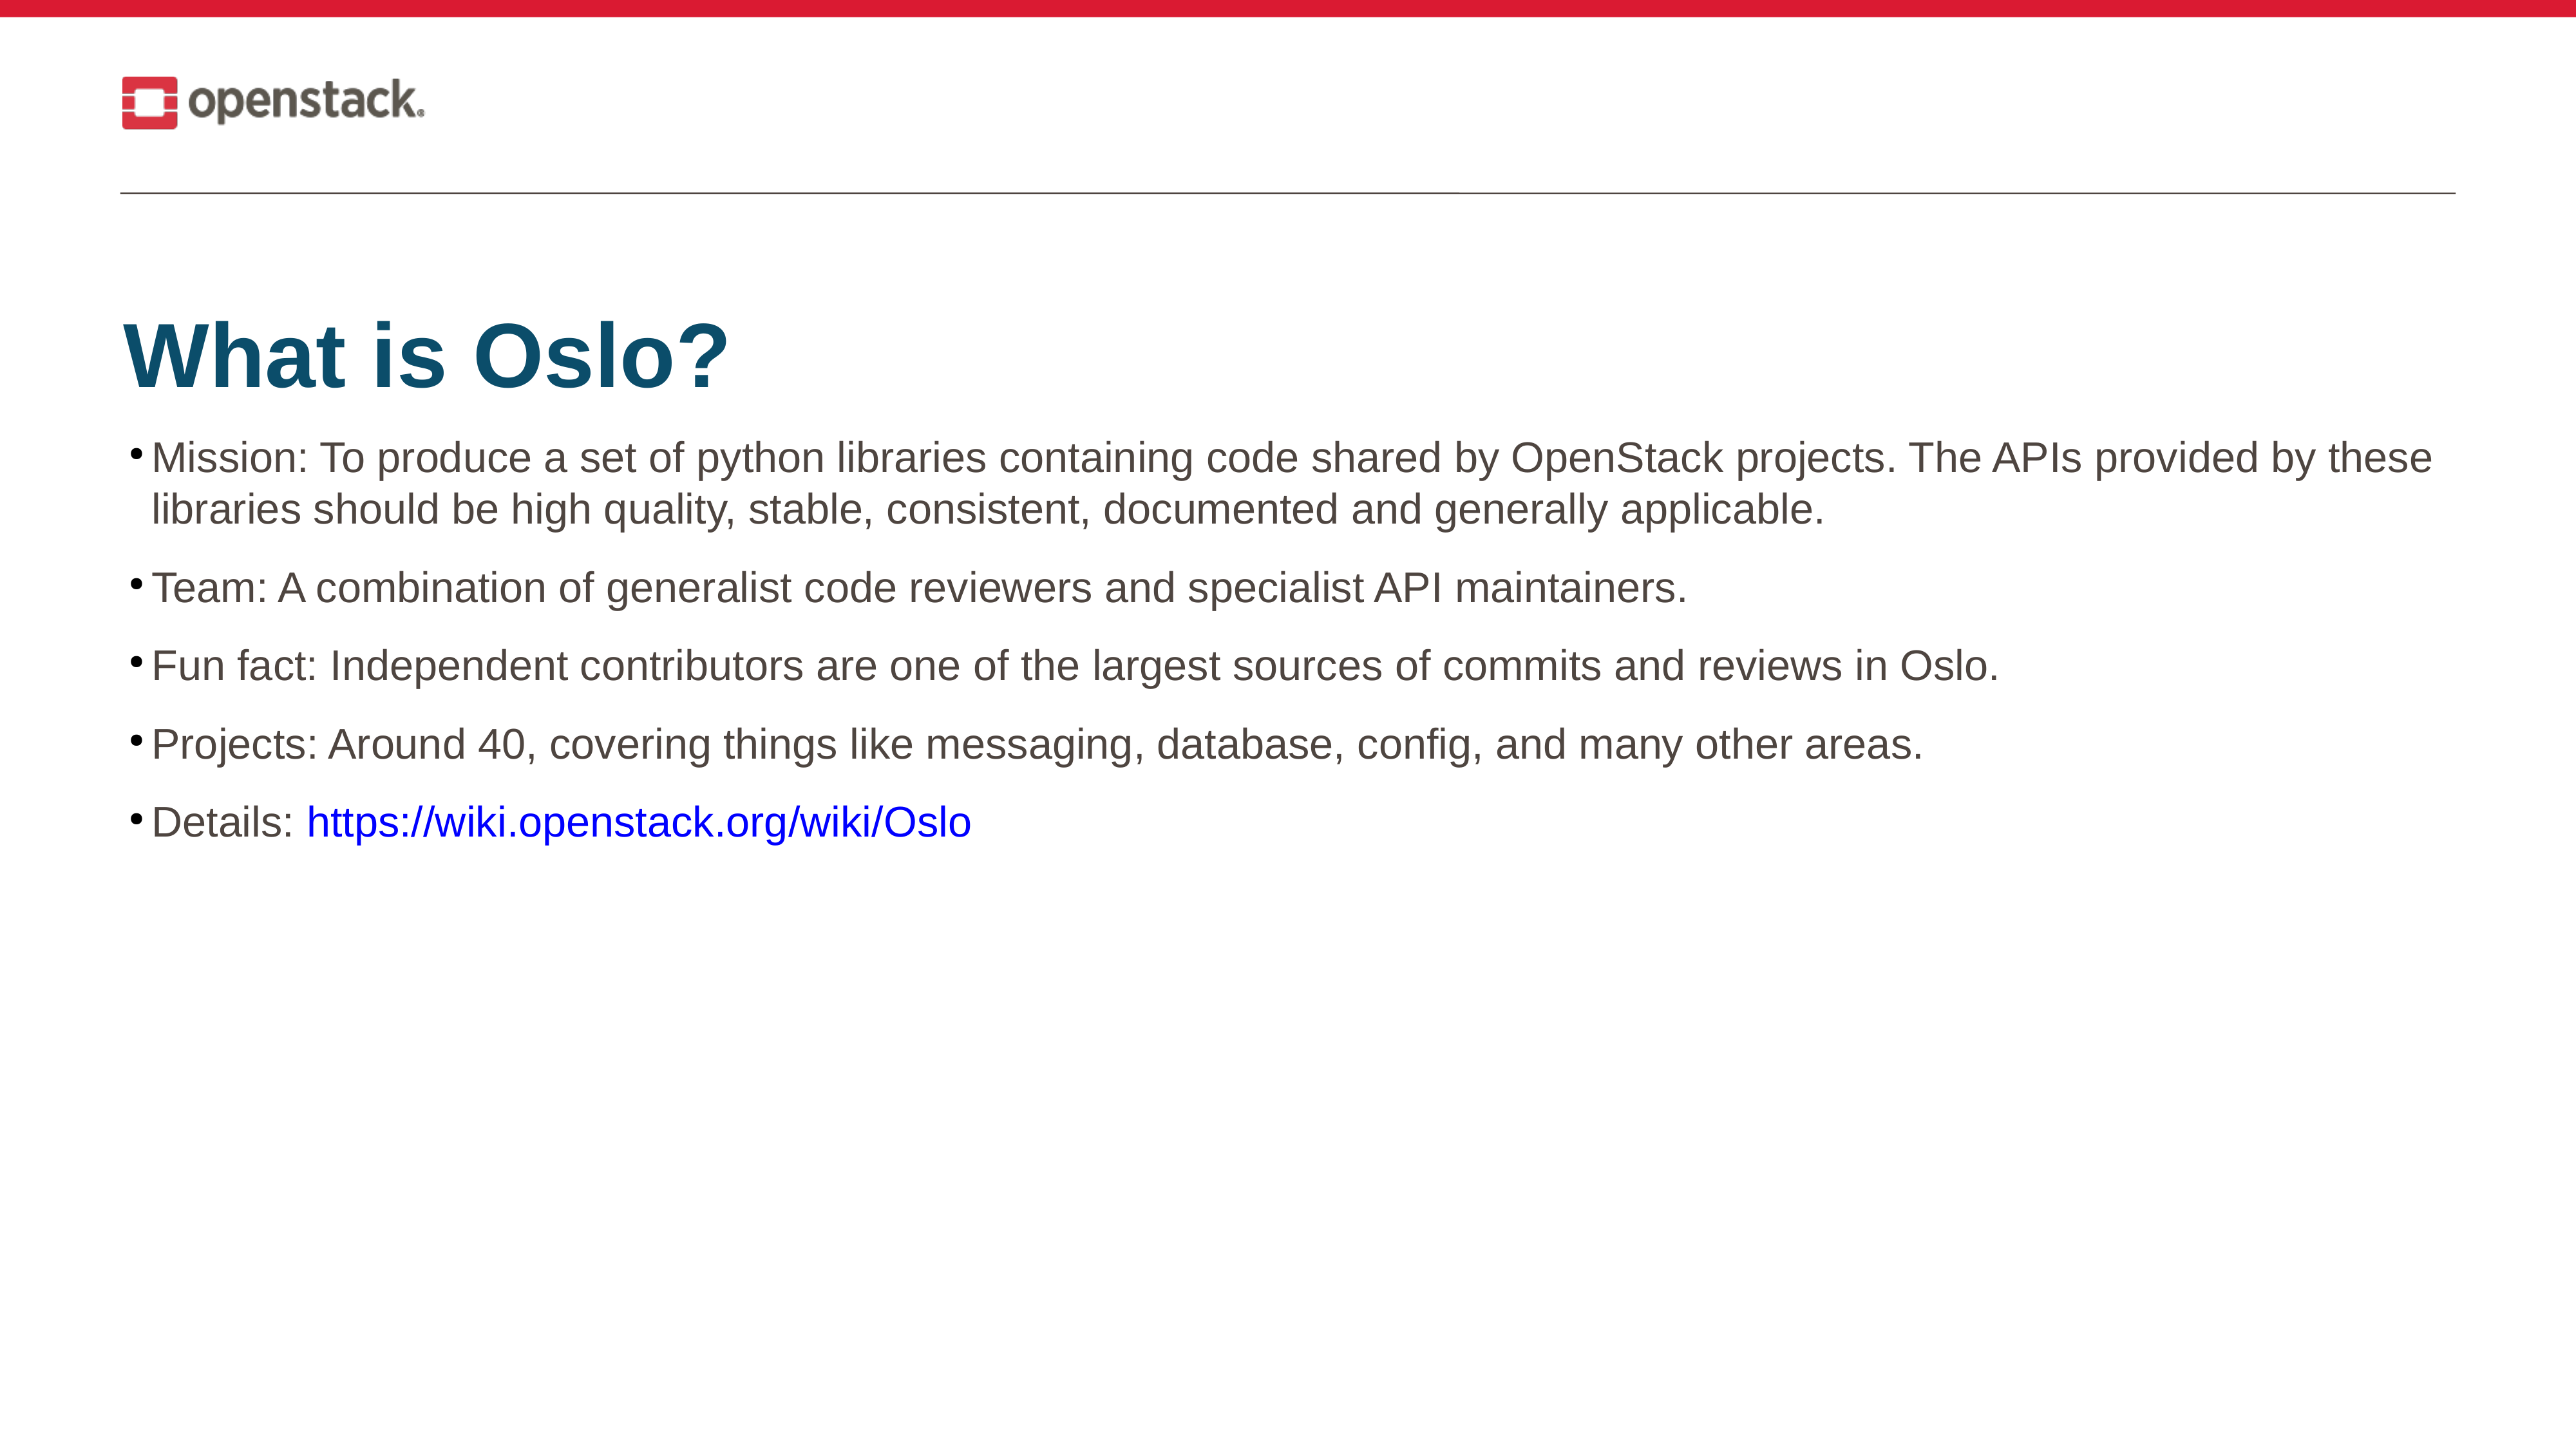

What is Oslo?
Mission: To produce a set of python libraries containing code shared by OpenStack projects. The APIs provided by these libraries should be high quality, stable, consistent, documented and generally applicable.
Team: A combination of generalist code reviewers and specialist API maintainers.
Fun fact: Independent contributors are one of the largest sources of commits and reviews in Oslo.
Projects: Around 40, covering things like messaging, database, config, and many other areas.
Details: https://wiki.openstack.org/wiki/Oslo